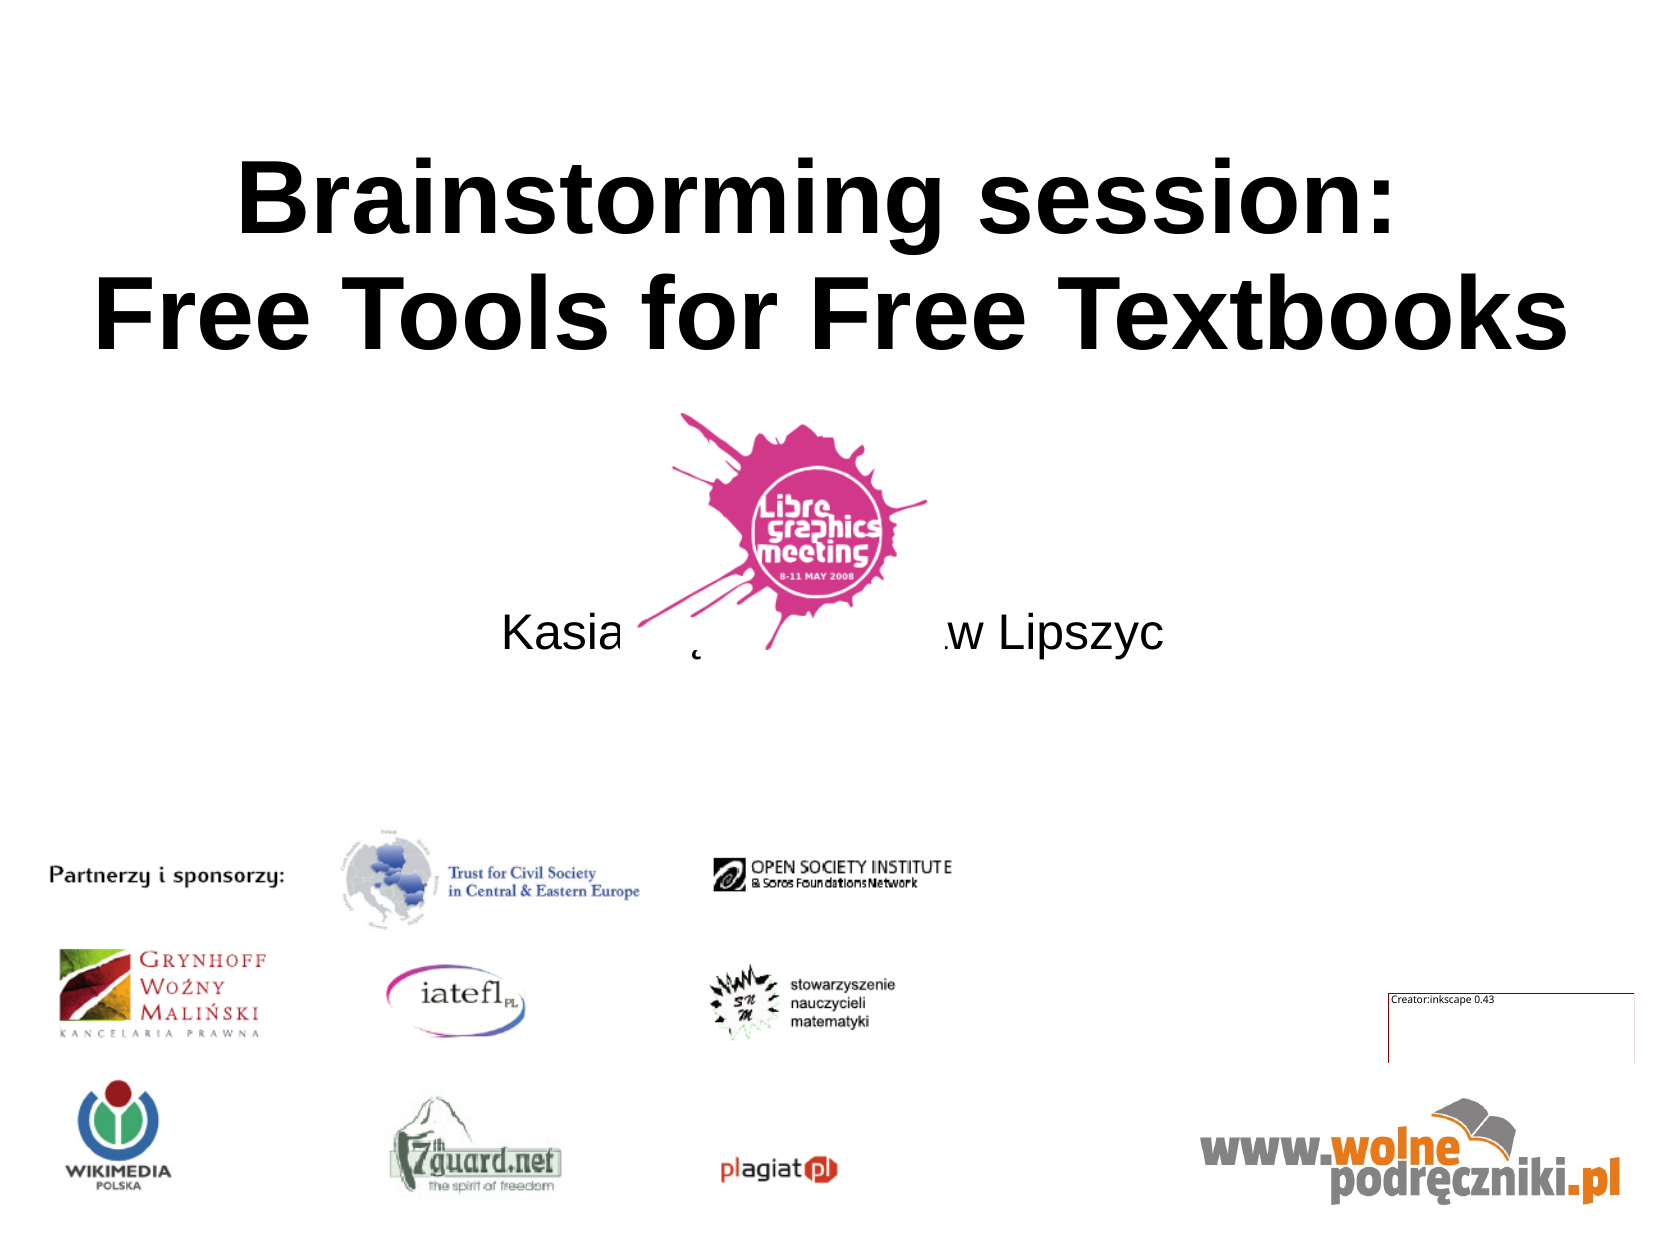

# Brainstorming session: Free Tools for Free Textbooks Kasia Bąk & Jarosław Lipszyc